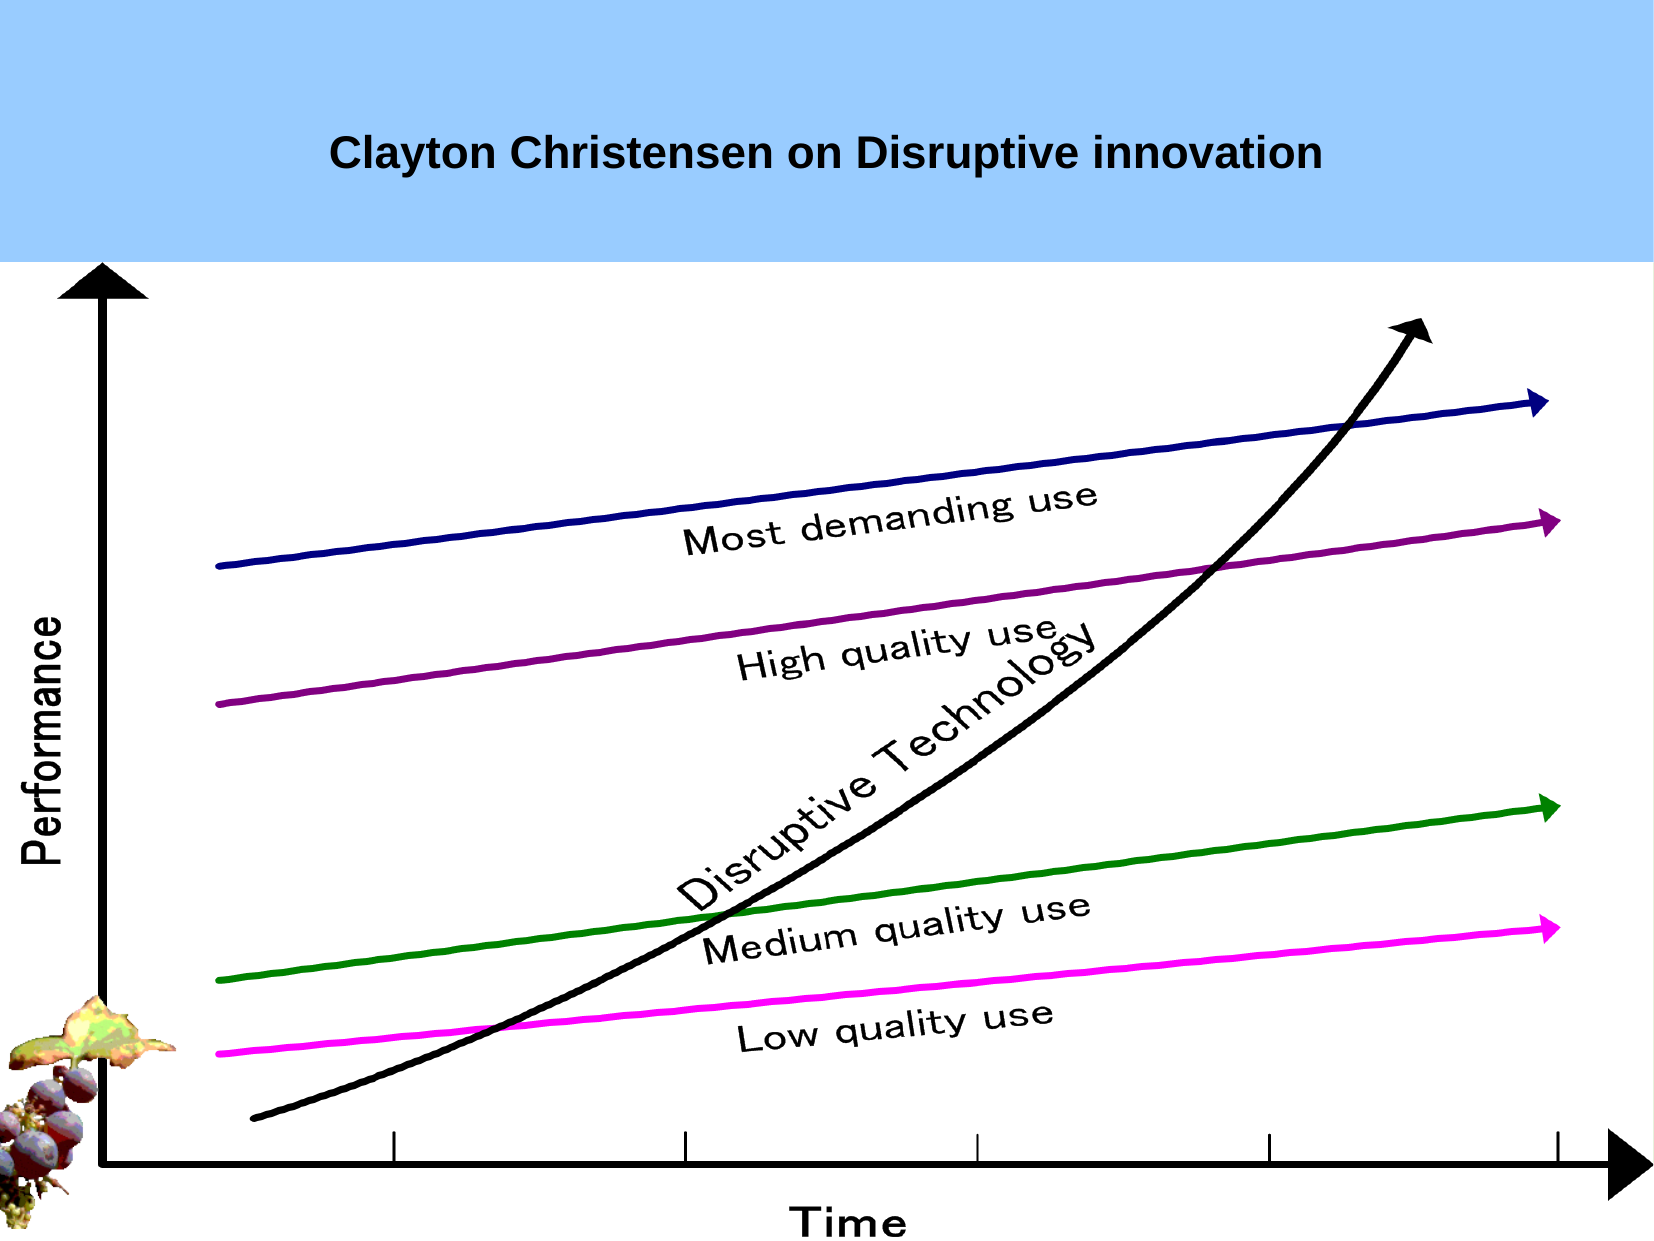

# Clayton Christensen on Disruptive innovation
2011-07-26
OSCON 2011
25